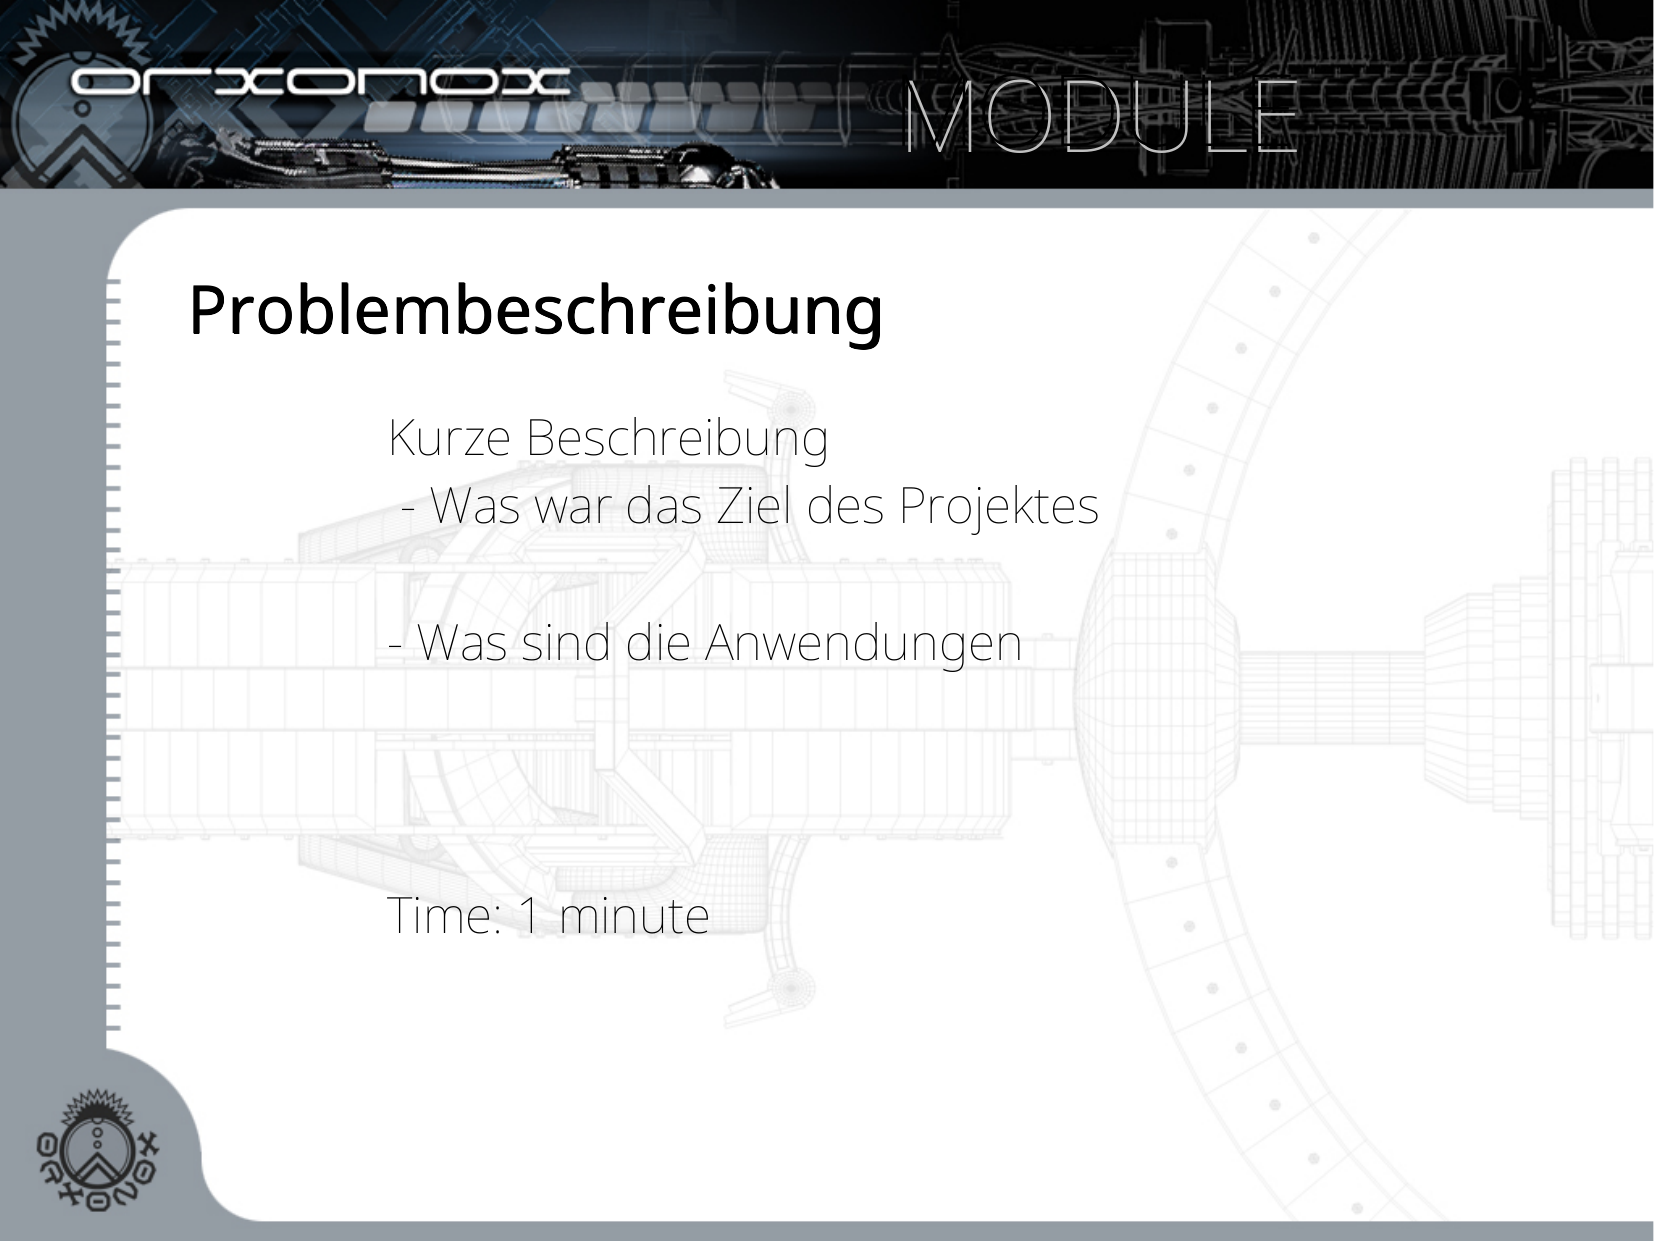

MODULE
Problembeschreibung
Kurze Beschreibung
 - Was war das Ziel des Projektes
- Was sind die Anwendungen
Time: 1 minute